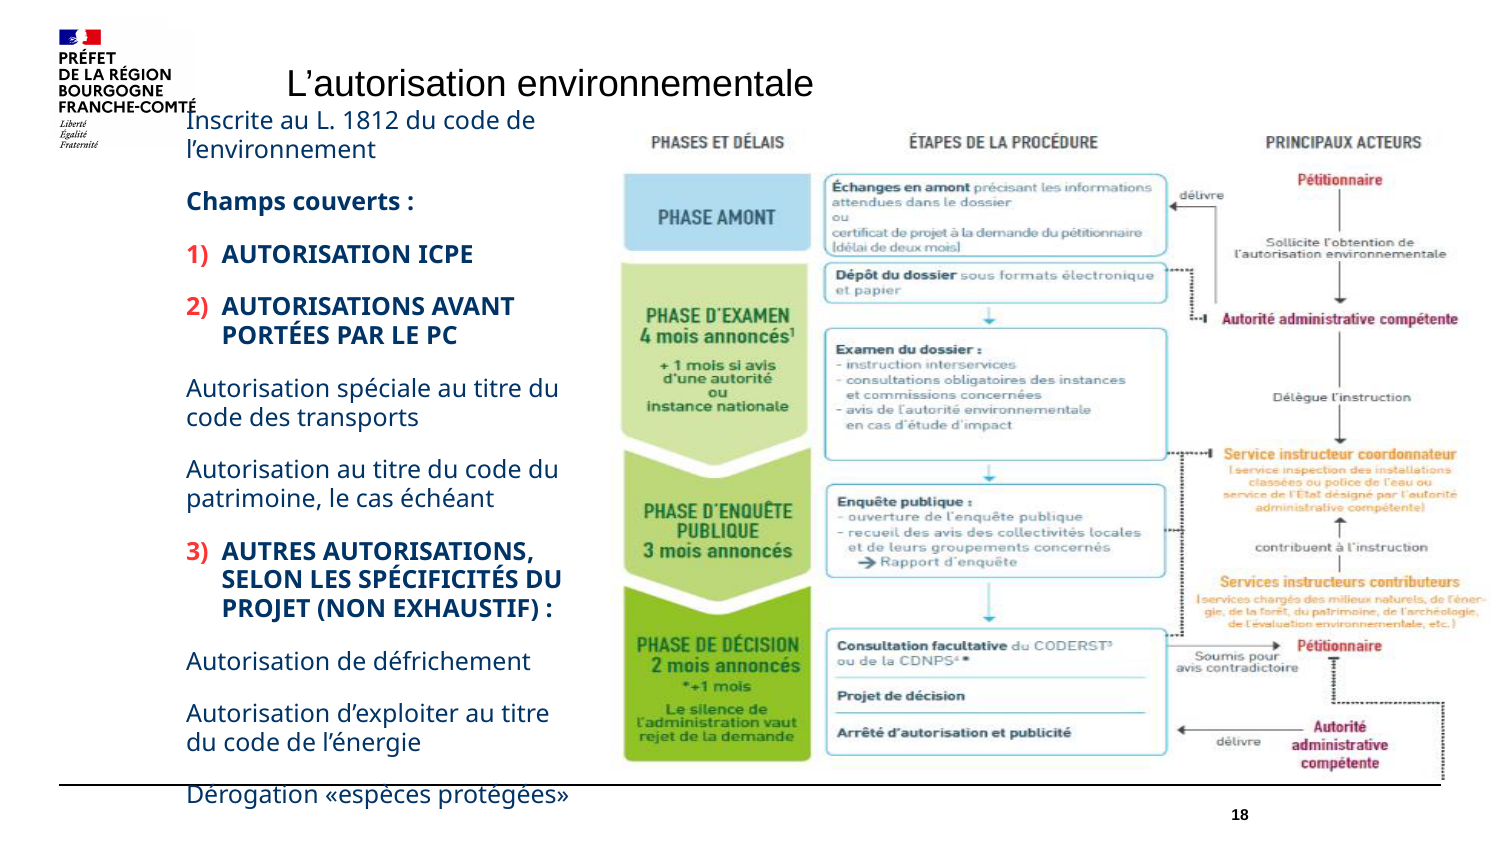

# L’autorisation environnementale
Inscrite au L. 1812 du code de l’environnement
Champs couverts :
AUTORISATION ICPE
AUTORISATIONS AVANT PORTÉES PAR LE PC
Autorisation spéciale au titre du code des transports
Autorisation au titre du code du patrimoine, le cas échéant
AUTRES AUTORISATIONS, SELON LES SPÉCIFICITÉS DU PROJET (NON EXHAUSTIF) :
Autorisation de défrichement
Autorisation d’exploiter au titre du code de l’énergie
Dérogation «espèces protégées»
18